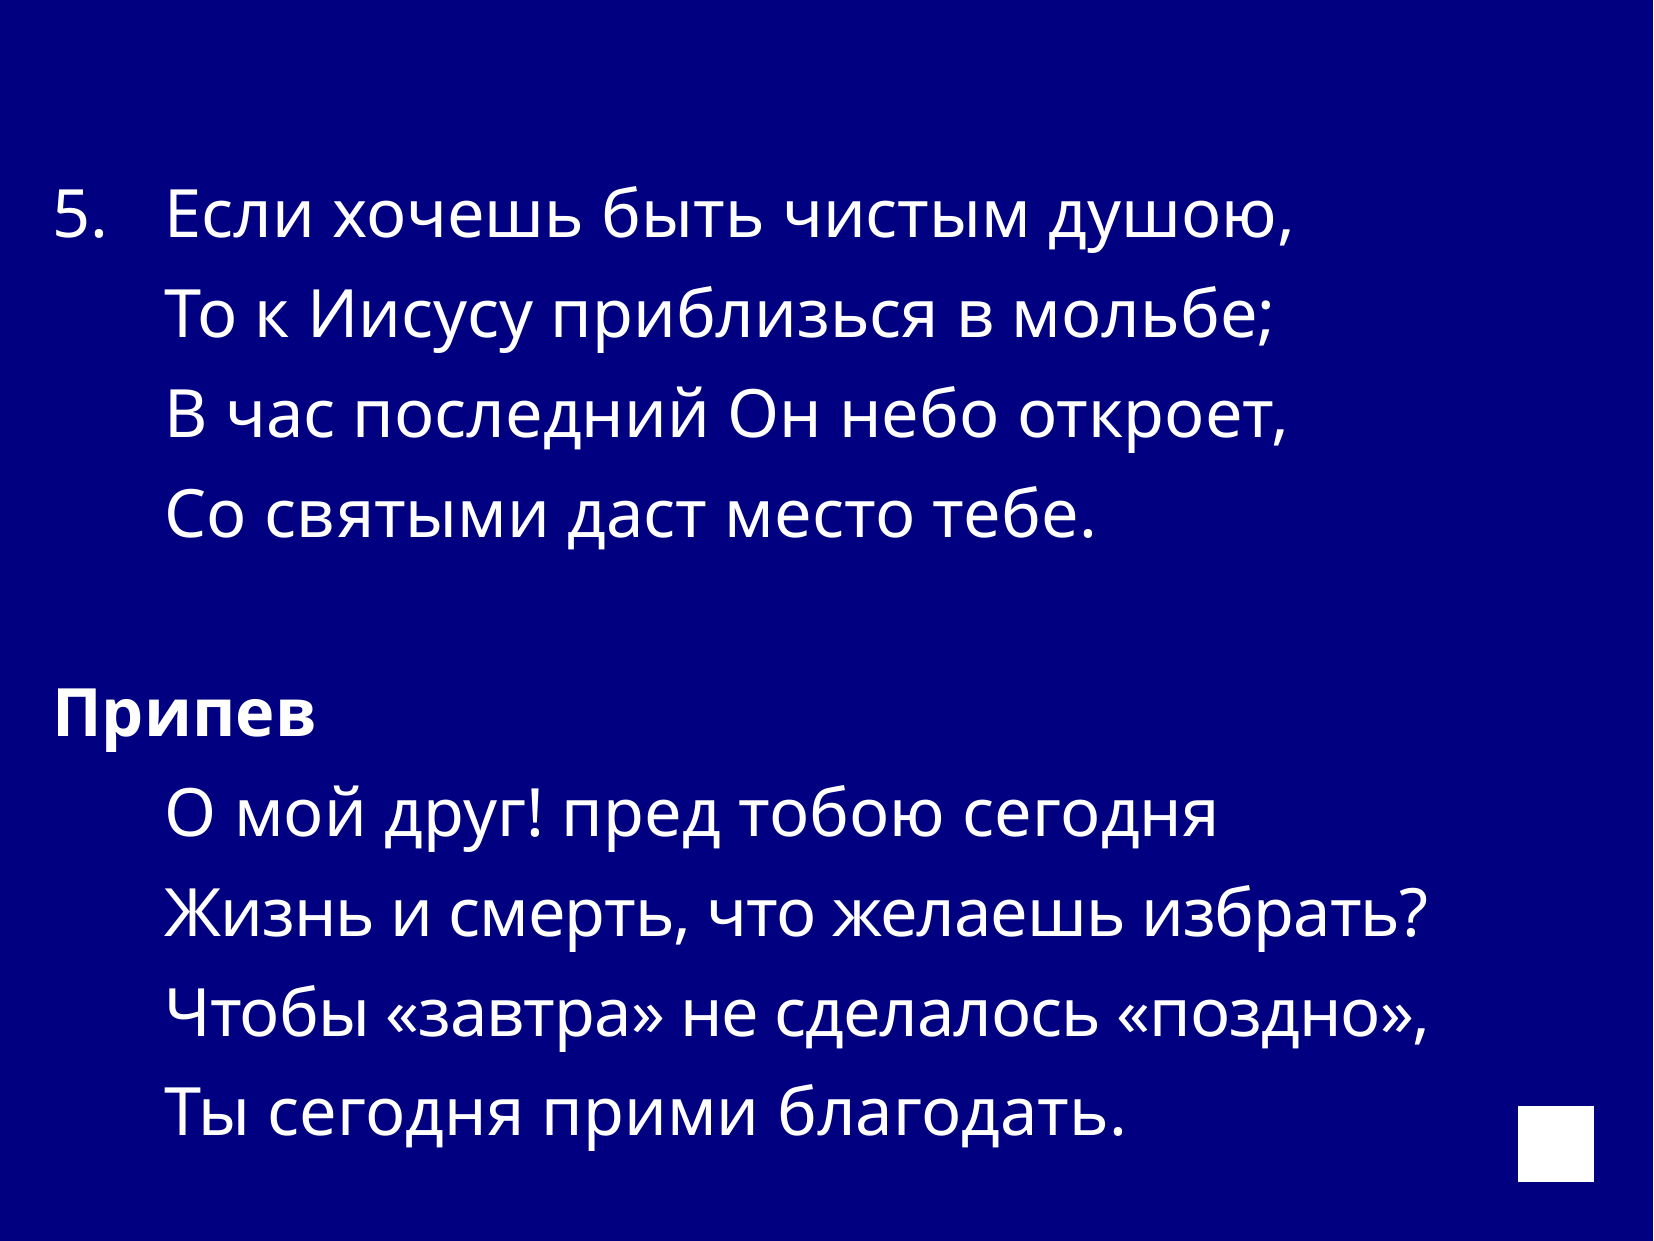

5.	Если хочешь быть чистым душою,
	То к Иисусу приблизься в мольбе;
	В час последний Он небо откроет,
	Со святыми даст место тебе.
Припев
	О мой друг! пред тобою сегодня
	Жизнь и смерть, что желаешь избрать?
	Чтобы «завтра» не сделалось «поздно»,
	Ты сегодня прими благодать.